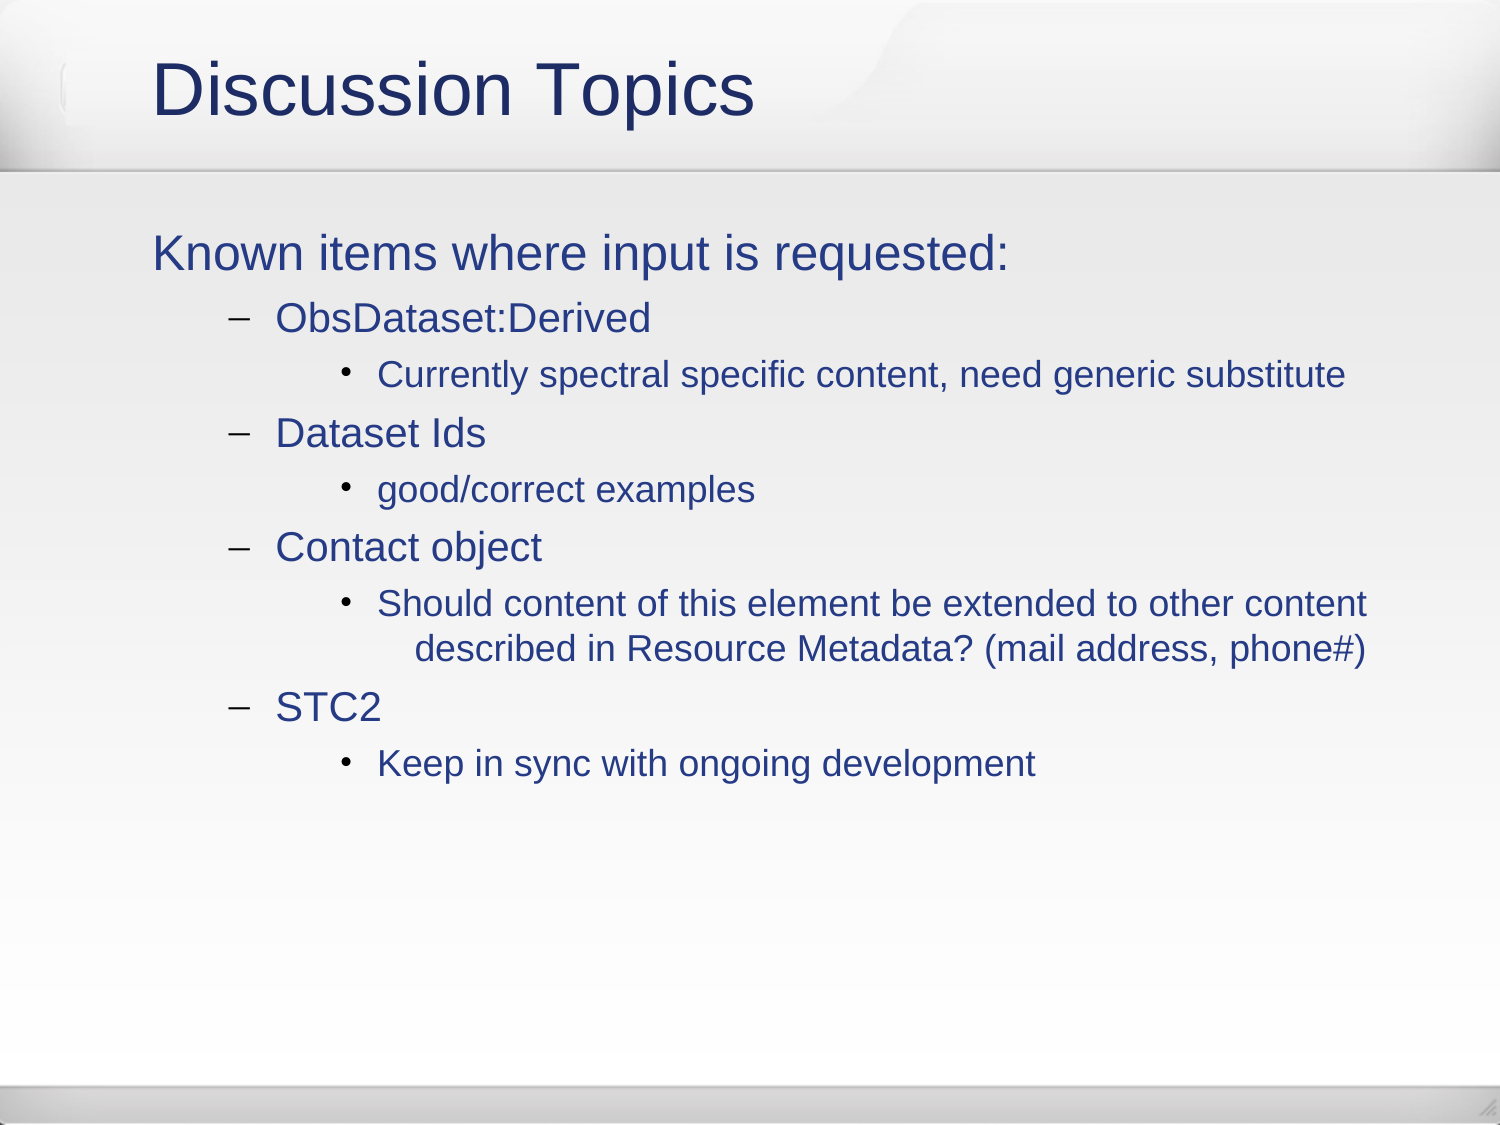

# Discussion Topics
Known items where input is requested:
ObsDataset:Derived
Currently spectral specific content, need generic substitute
Dataset Ids
good/correct examples
Contact object
Should content of this element be extended to other content described in Resource Metadata? (mail address, phone#)
STC2
Keep in sync with ongoing development